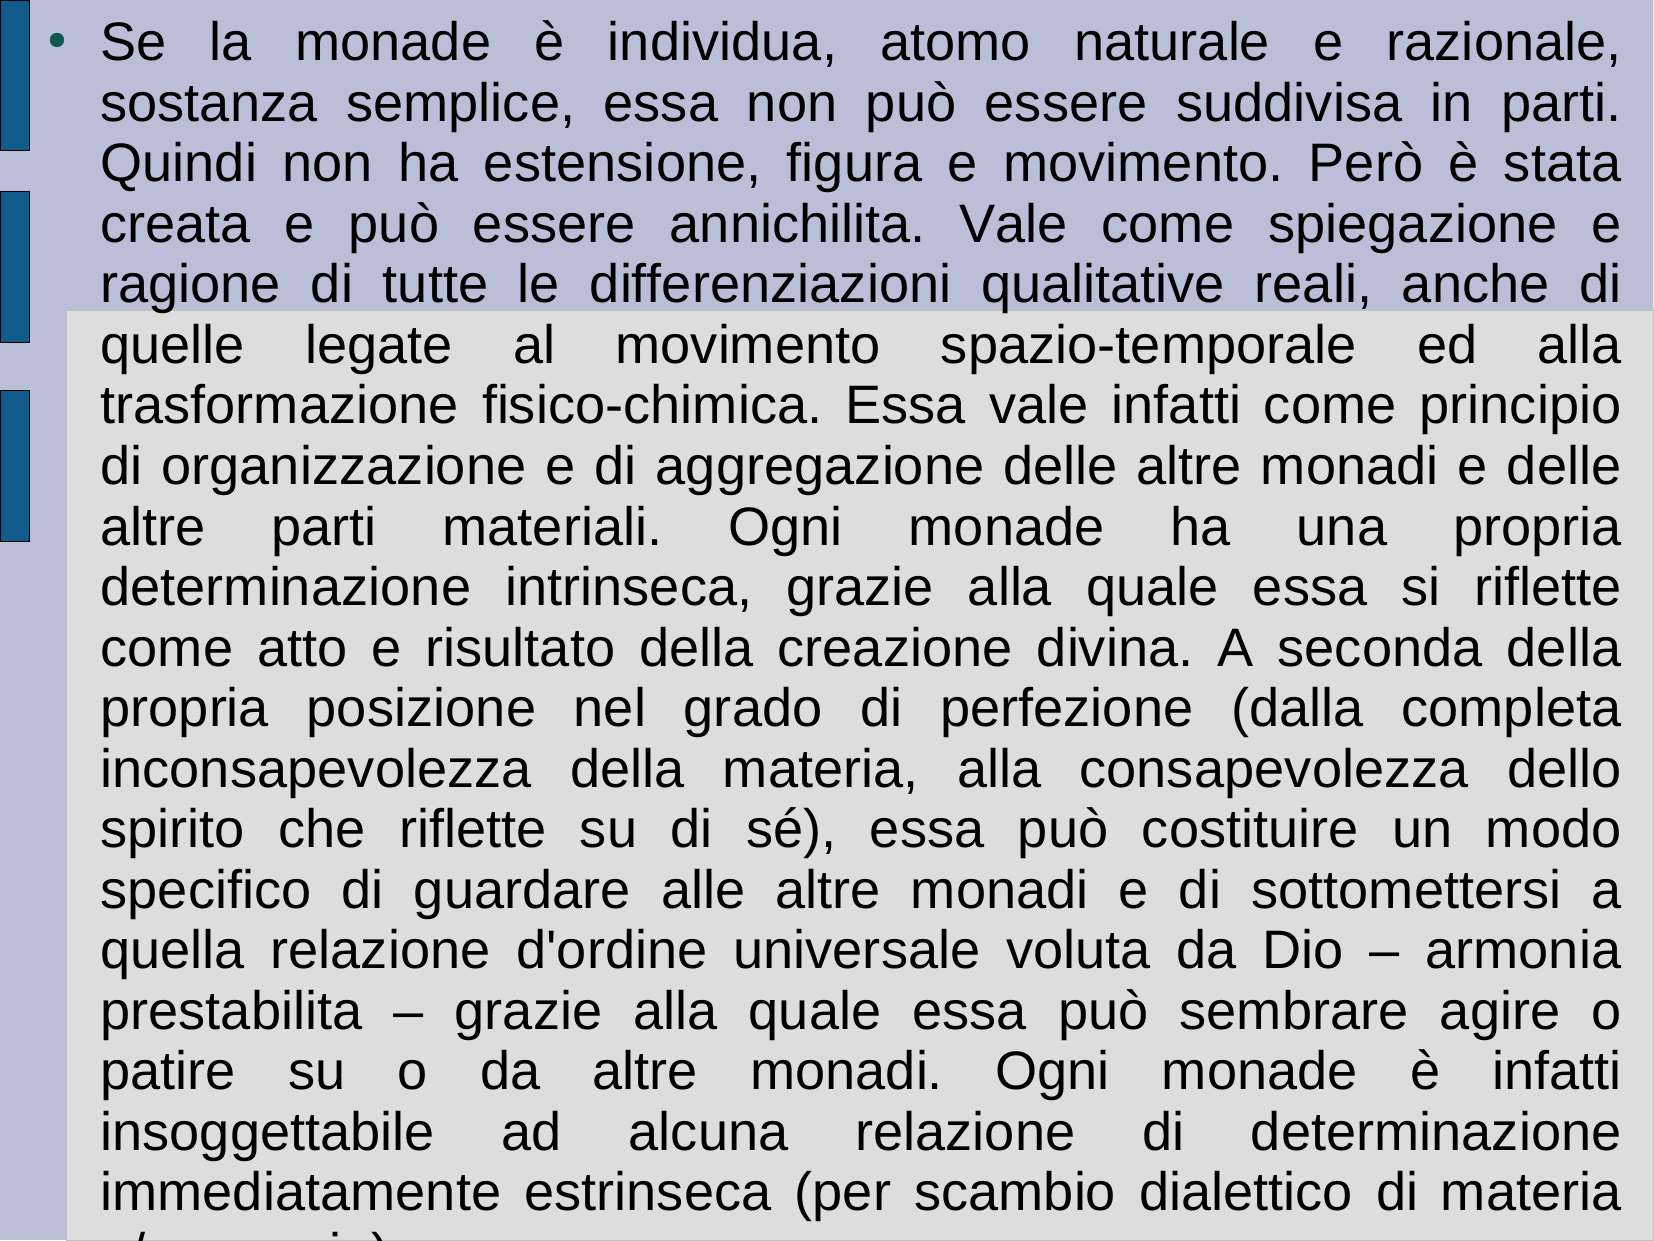

Se la monade è individua, atomo naturale e razionale, sostanza semplice, essa non può essere suddivisa in parti. Quindi non ha estensione, figura e movimento. Però è stata creata e può essere annichilita. Vale come spiegazione e ragione di tutte le differenziazioni qualitative reali, anche di quelle legate al movimento spazio-temporale ed alla trasformazione fisico-chimica. Essa vale infatti come principio di organizzazione e di aggregazione delle altre monadi e delle altre parti materiali. Ogni monade ha una propria determinazione intrinseca, grazie alla quale essa si riflette come atto e risultato della creazione divina. A seconda della propria posizione nel grado di perfezione (dalla completa inconsapevolezza della materia, alla consapevolezza dello spirito che riflette su di sé), essa può costituire un modo specifico di guardare alle altre monadi e di sottomettersi a quella relazione d'ordine universale voluta da Dio – armonia prestabilita – grazie alla quale essa può sembrare agire o patire su o da altre monadi. Ogni monade è infatti insoggettabile ad alcuna relazione di determinazione immediatamente estrinseca (per scambio dialettico di materia e/o energia).
#